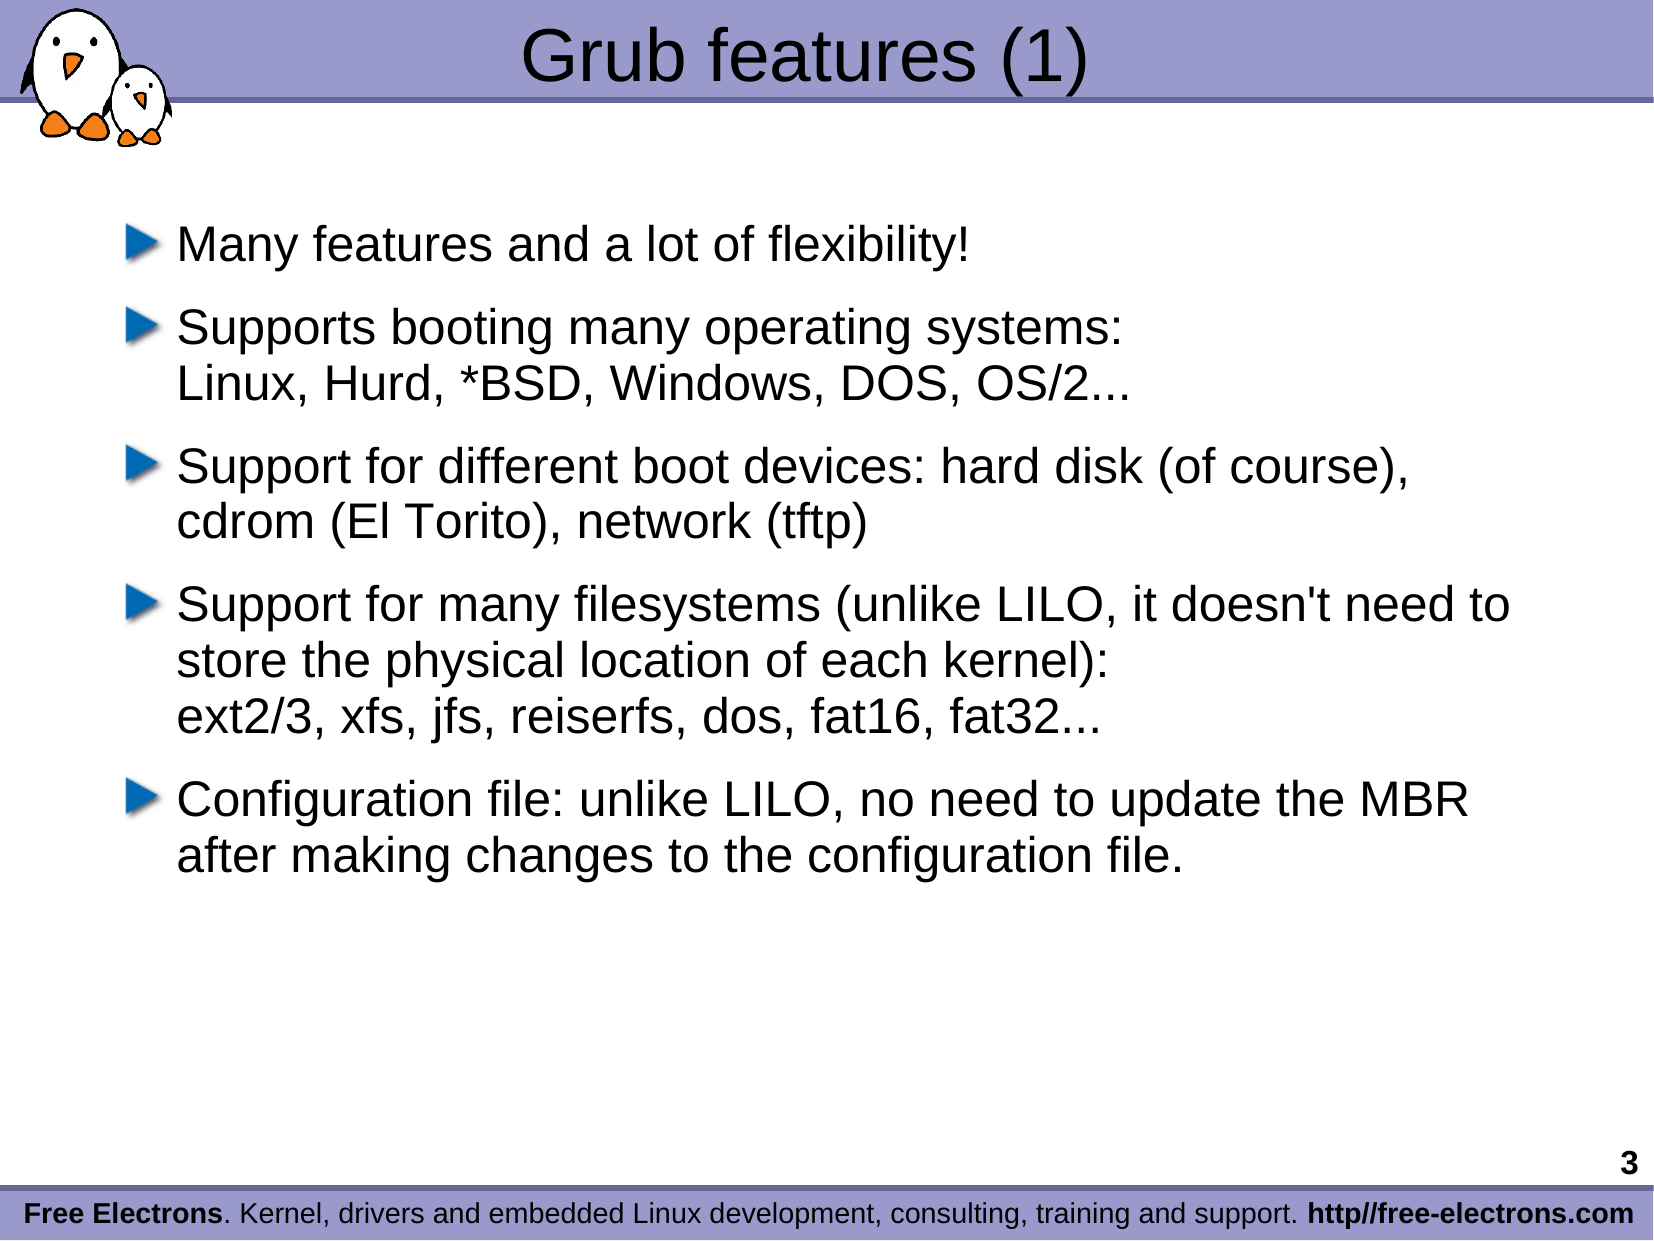

# Grub features (1)
Many features and a lot of flexibility!
Supports booting many operating systems:
Linux, Hurd, *BSD, Windows, DOS, OS/2...
Support for different boot devices: hard disk (of course), cdrom (El Torito), network (tftp)
Support for many filesystems (unlike LILO, it doesn't need to store the physical location of each kernel):
ext2/3, xfs, jfs, reiserfs, dos, fat16, fat32...
Configuration file: unlike LILO, no need to update the MBR after making changes to the configuration file.